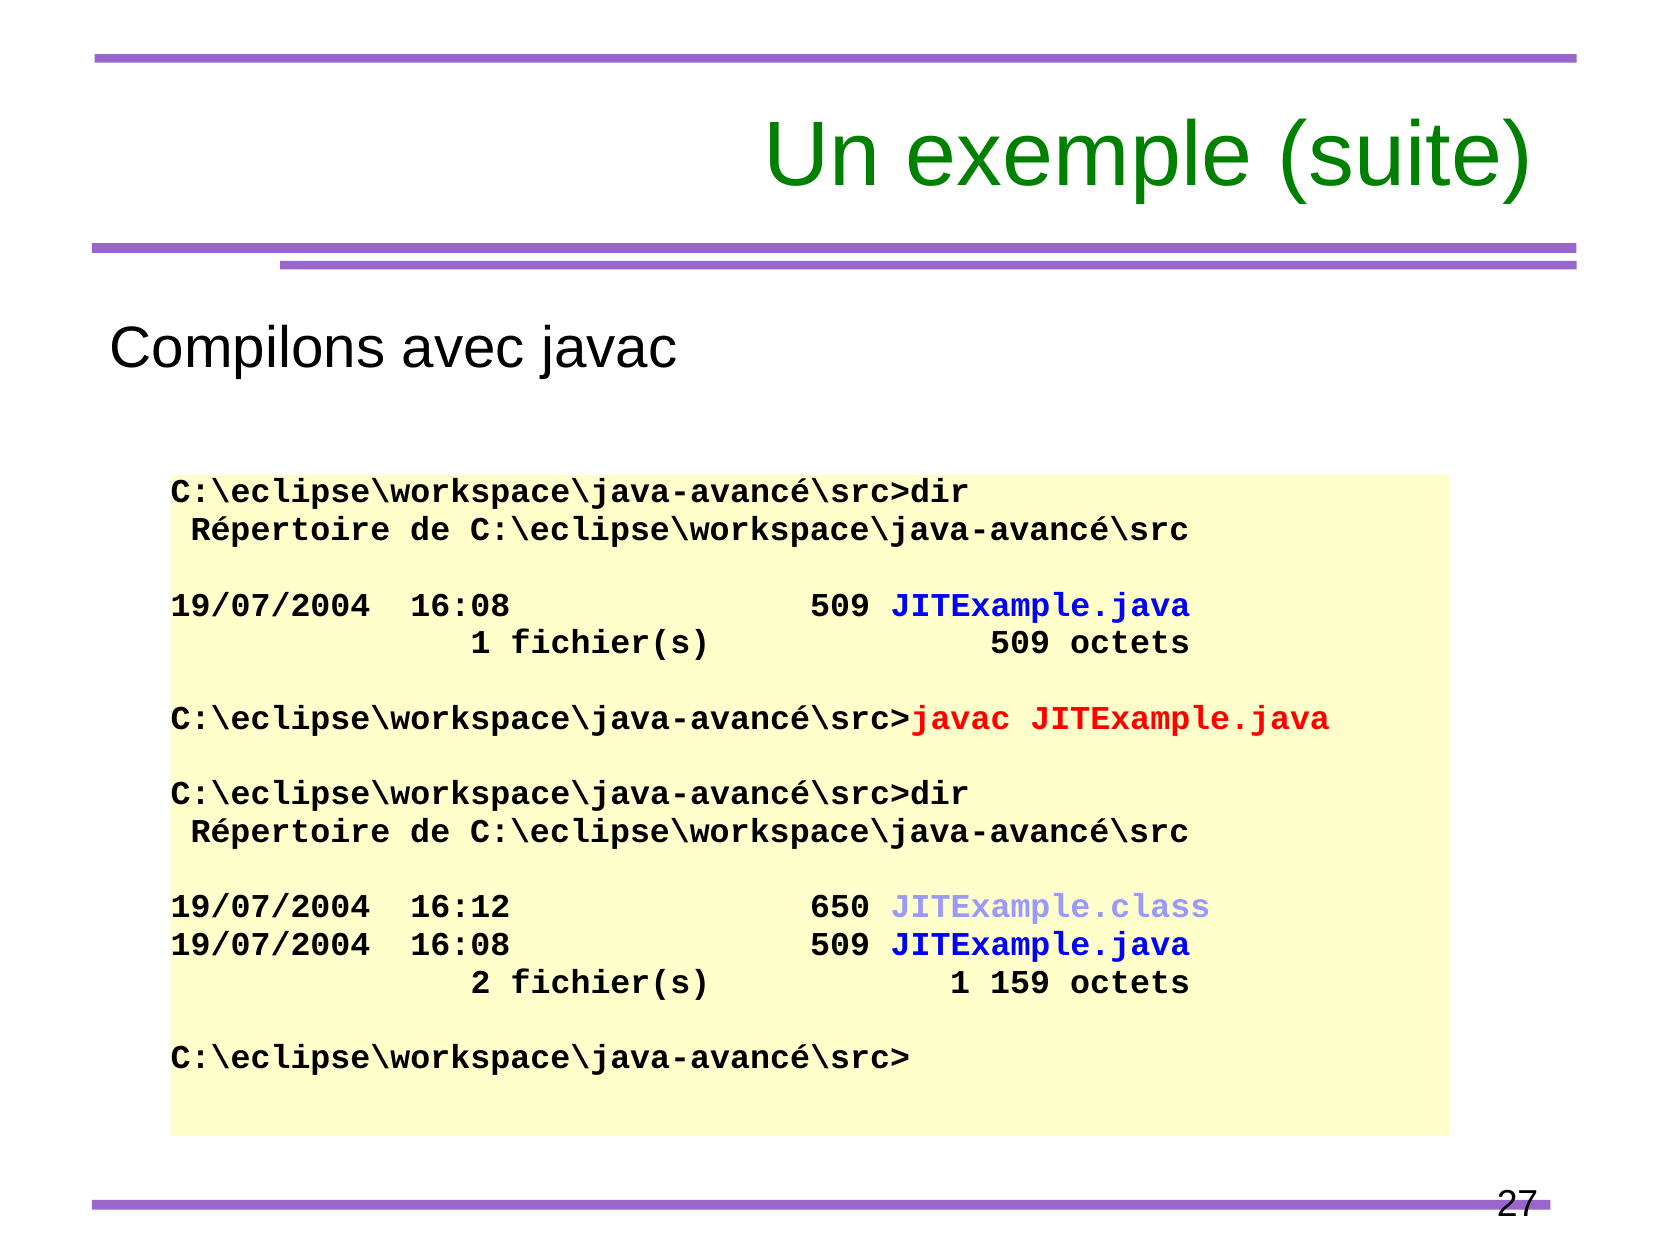

# Un exemple (suite)
Compilons avec javac
C:\eclipse\workspace\java-avancé\src>dir
 Répertoire de C:\eclipse\workspace\java-avancé\src
19/07/2004 16:08 509 JITExample.java
 1 fichier(s) 509 octets
C:\eclipse\workspace\java-avancé\src>javac JITExample.java
C:\eclipse\workspace\java-avancé\src>dir
 Répertoire de C:\eclipse\workspace\java-avancé\src
19/07/2004 16:12 650 JITExample.class
19/07/2004 16:08 509 JITExample.java
 2 fichier(s) 1 159 octets
C:\eclipse\workspace\java-avancé\src>